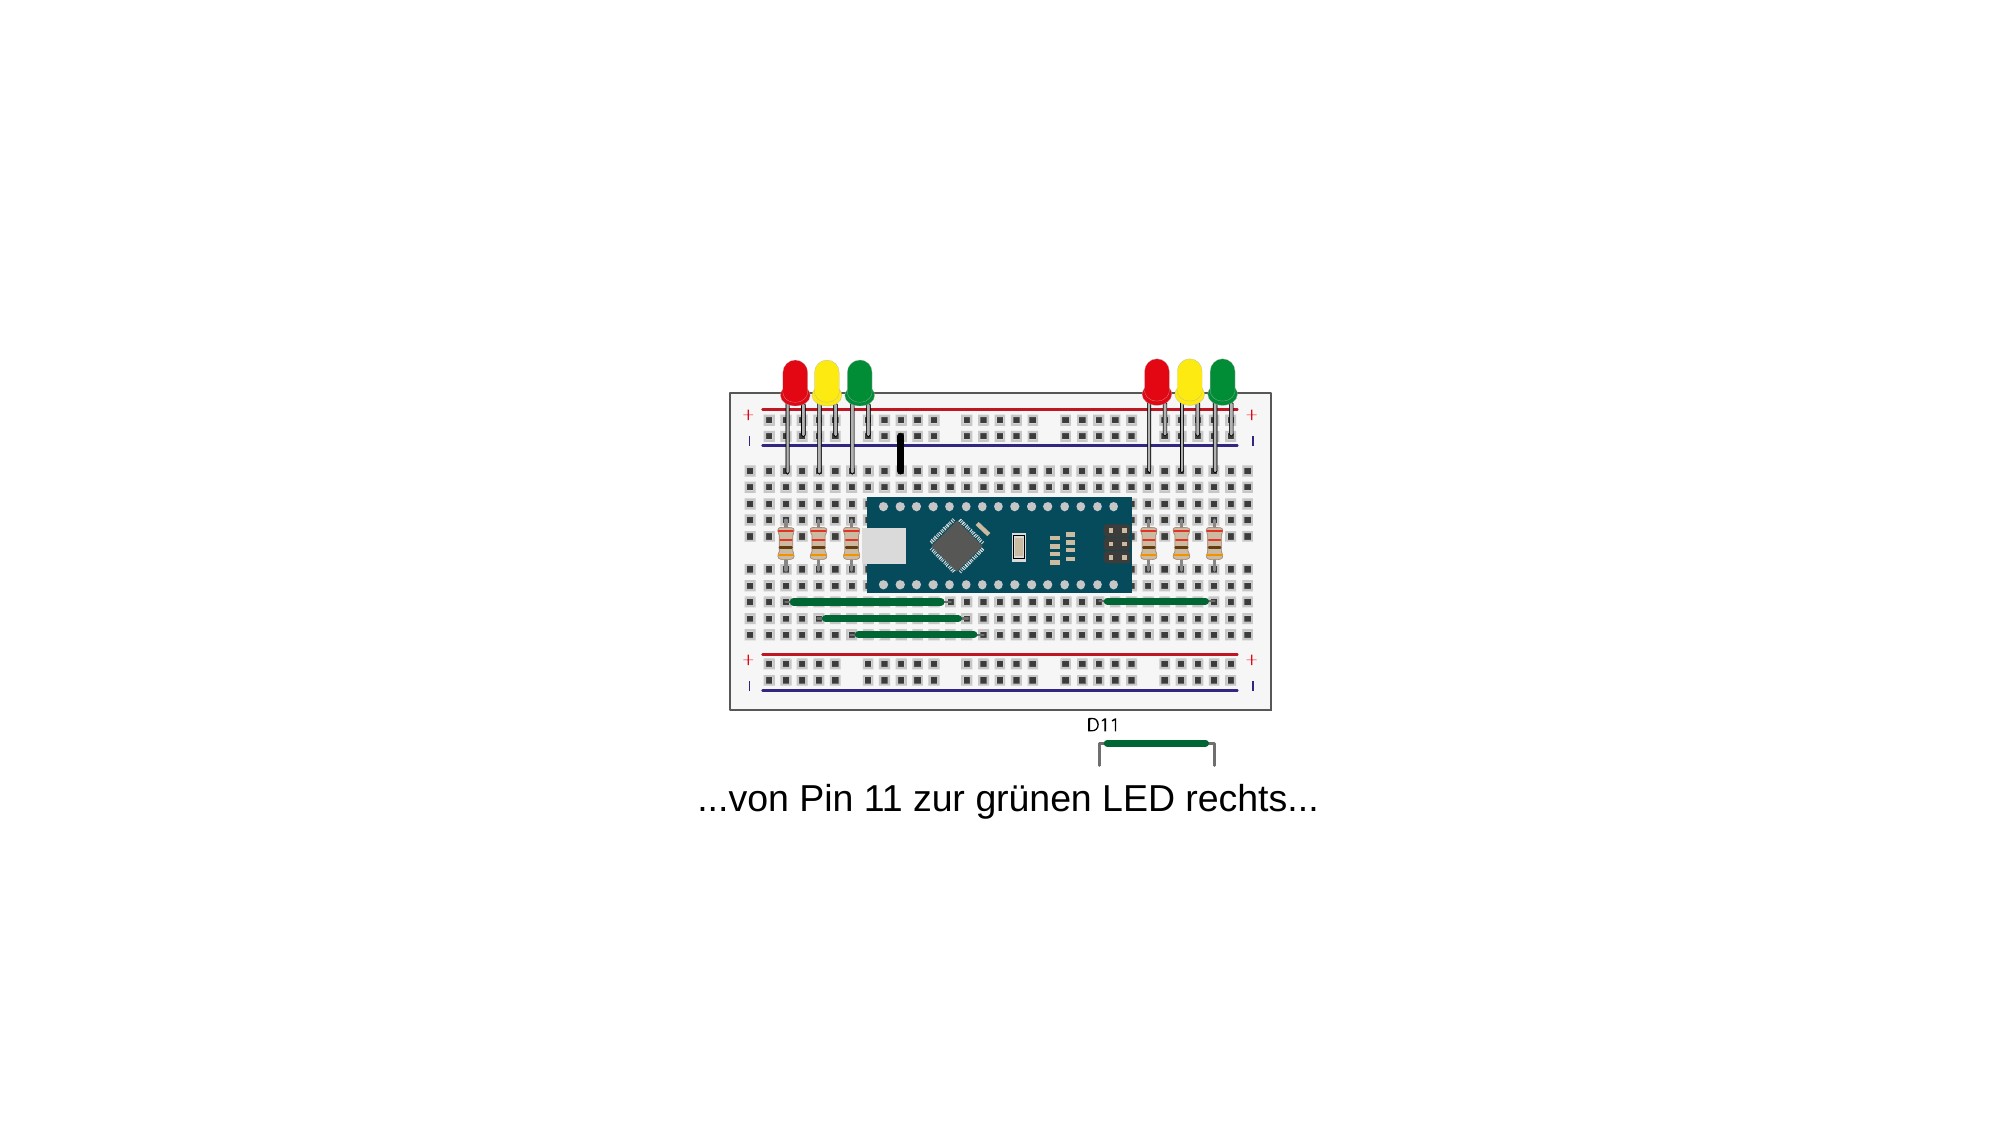

...von Pin 11 zur grünen LED rechts...